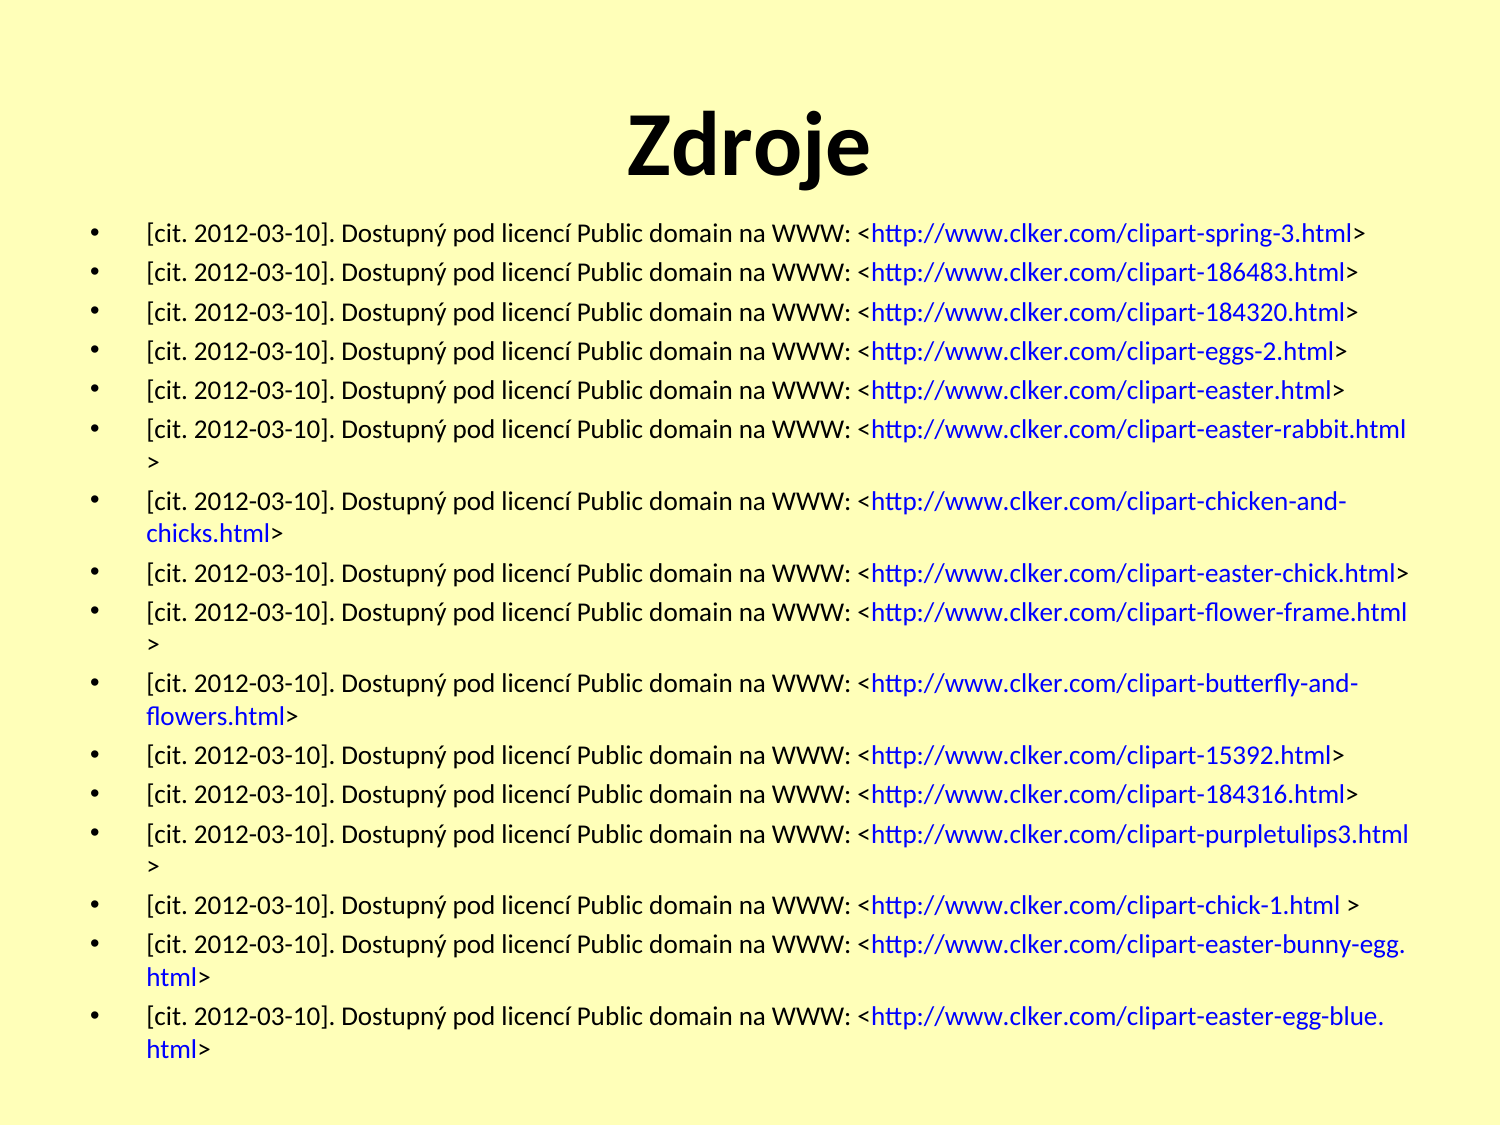

# Zdroje
[cit. 2012-03-10]. Dostupný pod licencí Public domain na WWW: <http://www.clker.com/clipart-spring-3.html>
[cit. 2012-03-10]. Dostupný pod licencí Public domain na WWW: <http://www.clker.com/clipart-186483.html>
[cit. 2012-03-10]. Dostupný pod licencí Public domain na WWW: <http://www.clker.com/clipart-184320.html>
[cit. 2012-03-10]. Dostupný pod licencí Public domain na WWW: <http://www.clker.com/clipart-eggs-2.html>
[cit. 2012-03-10]. Dostupný pod licencí Public domain na WWW: <http://www.clker.com/clipart-easter.html>
[cit. 2012-03-10]. Dostupný pod licencí Public domain na WWW: <http://www.clker.com/clipart-easter-rabbit.html>
[cit. 2012-03-10]. Dostupný pod licencí Public domain na WWW: <http://www.clker.com/clipart-chicken-and-chicks.html>
[cit. 2012-03-10]. Dostupný pod licencí Public domain na WWW: <http://www.clker.com/clipart-easter-chick.html>
[cit. 2012-03-10]. Dostupný pod licencí Public domain na WWW: <http://www.clker.com/clipart-flower-frame.html>
[cit. 2012-03-10]. Dostupný pod licencí Public domain na WWW: <http://www.clker.com/clipart-butterfly-and-flowers.html>
[cit. 2012-03-10]. Dostupný pod licencí Public domain na WWW: <http://www.clker.com/clipart-15392.html>
[cit. 2012-03-10]. Dostupný pod licencí Public domain na WWW: <http://www.clker.com/clipart-184316.html>
[cit. 2012-03-10]. Dostupný pod licencí Public domain na WWW: <http://www.clker.com/clipart-purpletulips3.html>
[cit. 2012-03-10]. Dostupný pod licencí Public domain na WWW: <http://www.clker.com/clipart-chick-1.html >
[cit. 2012-03-10]. Dostupný pod licencí Public domain na WWW: <http://www.clker.com/clipart-easter-bunny-egg.html>
[cit. 2012-03-10]. Dostupný pod licencí Public domain na WWW: <http://www.clker.com/clipart-easter-egg-blue.html>